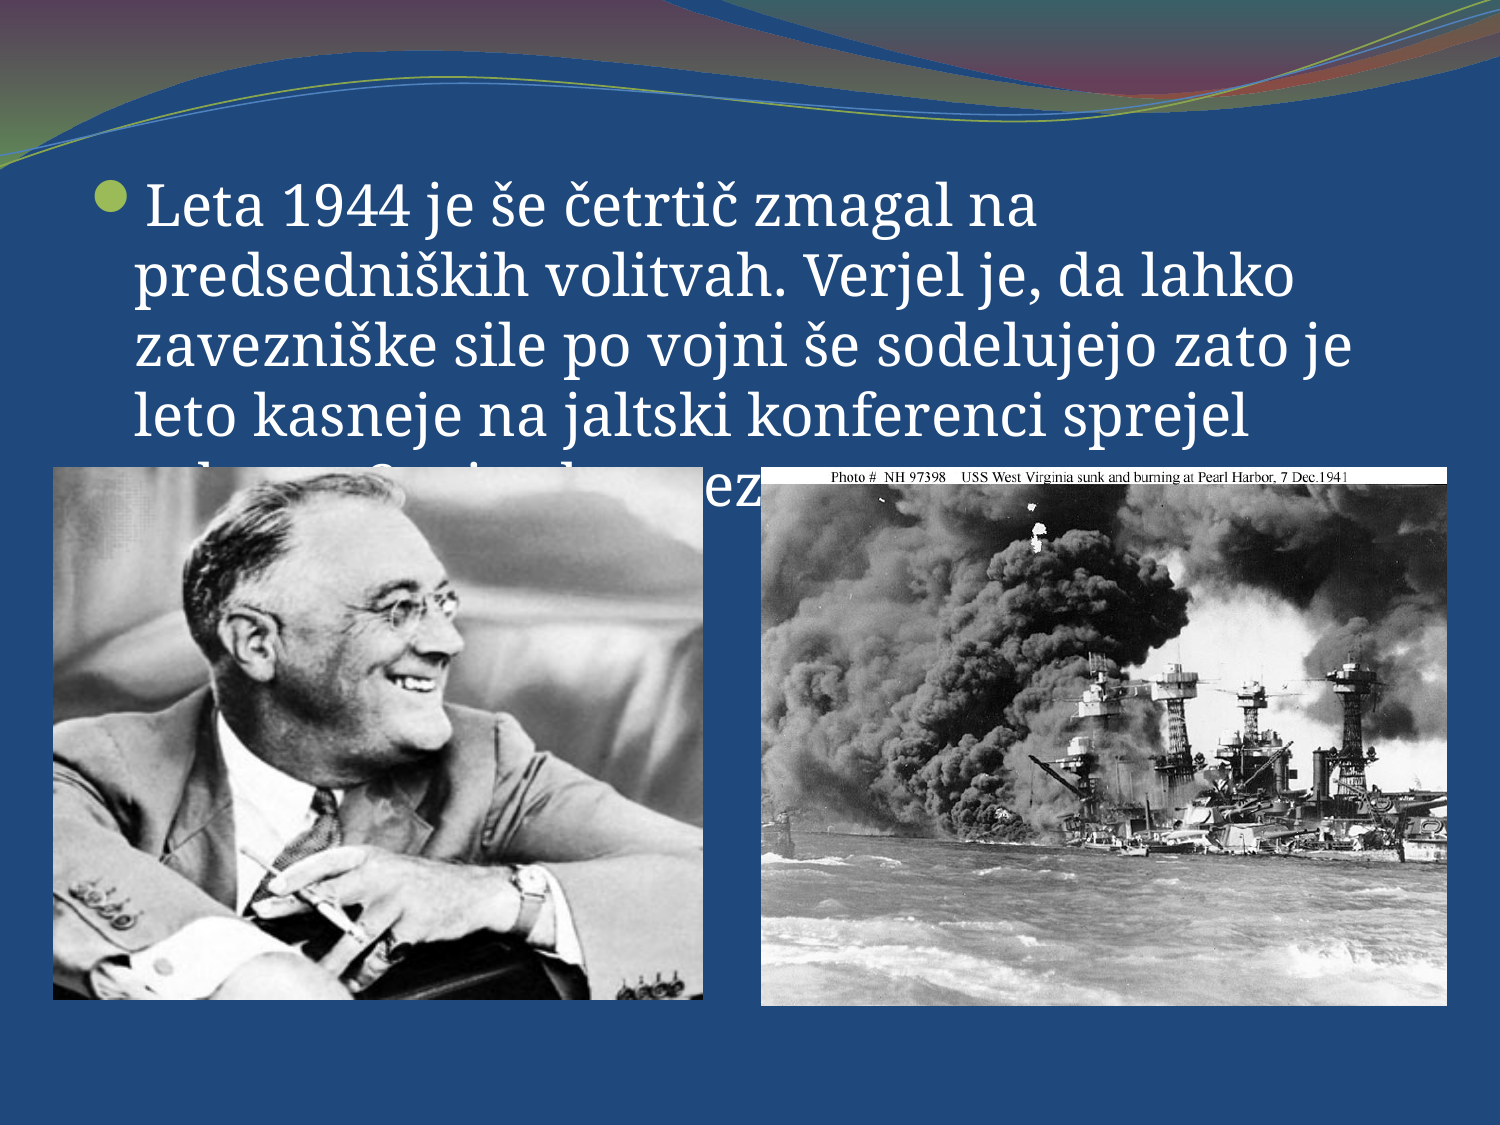

#
Leta 1944 je še četrtič zmagal na predsedniških volitvah. Verjel je, da lahko zavezniške sile po vojni še sodelujejo zato je leto kasneje na jaltski konferenci sprejel zahteve Sovjetske zveze.